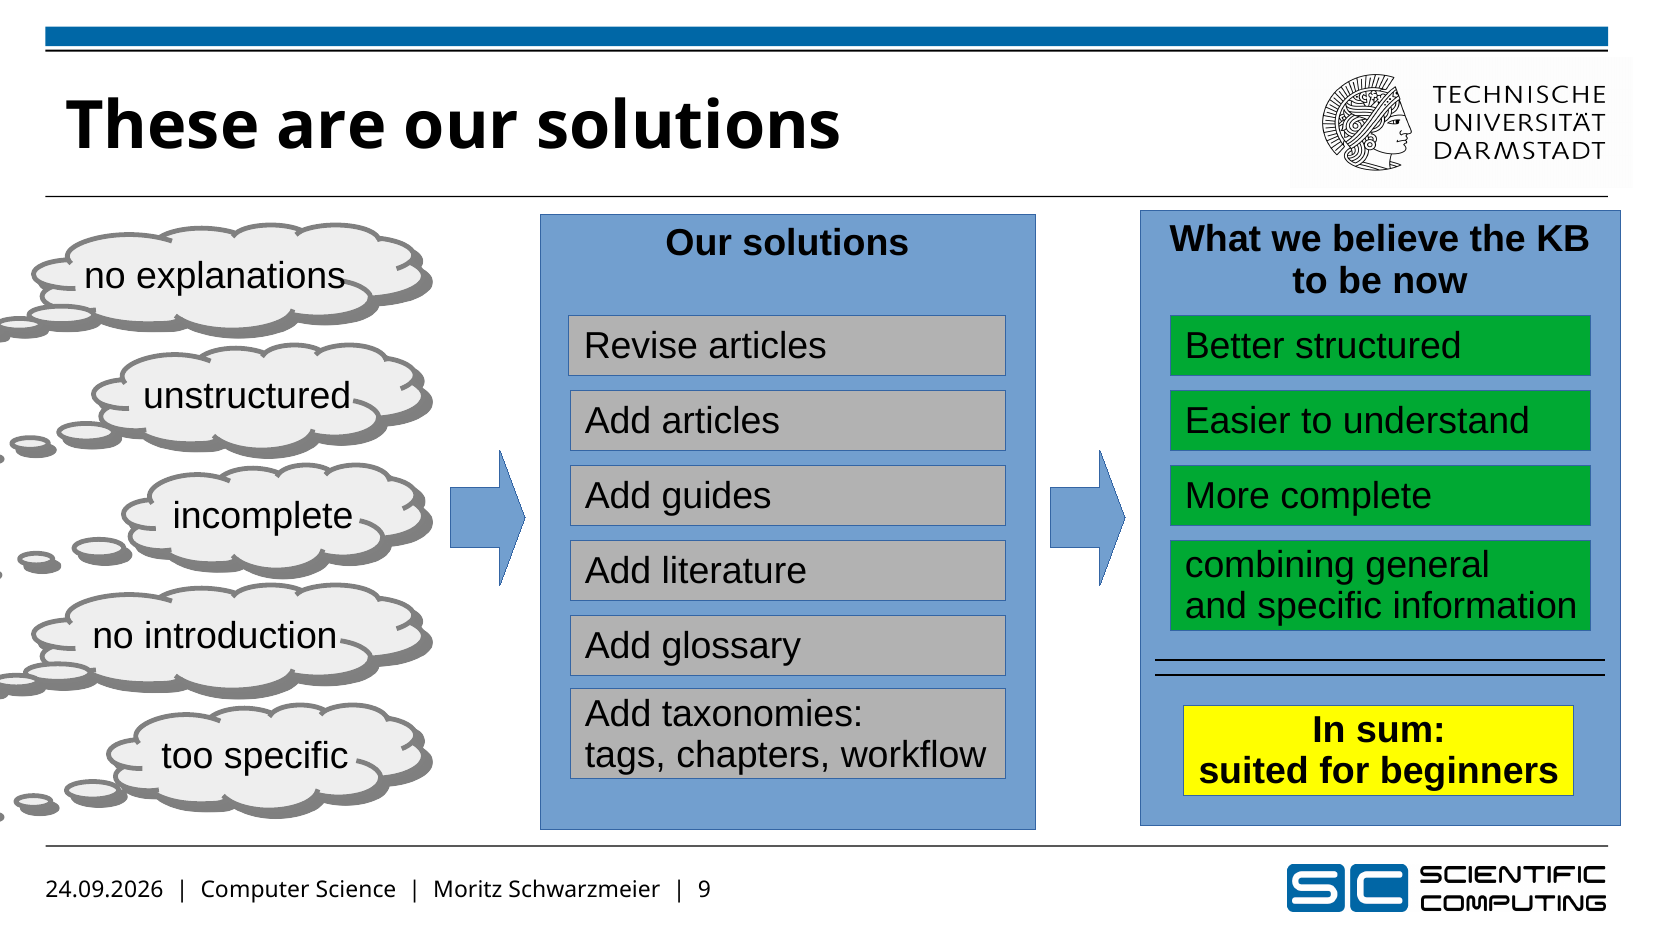

# These are our solutions
What we believe the KB
to be now
Our solutions
no explanations
Revise articles
Better structured
unstructured
Add articles
Easier to understand
incomplete
Add guides
More complete
Add literature
combining general
and specific information
no introduction
Add glossary
Add taxonomies:
tags, chapters, workflow
too specific
In sum:
suited for beginners
Computer Science | Moritz Schwarzmeier